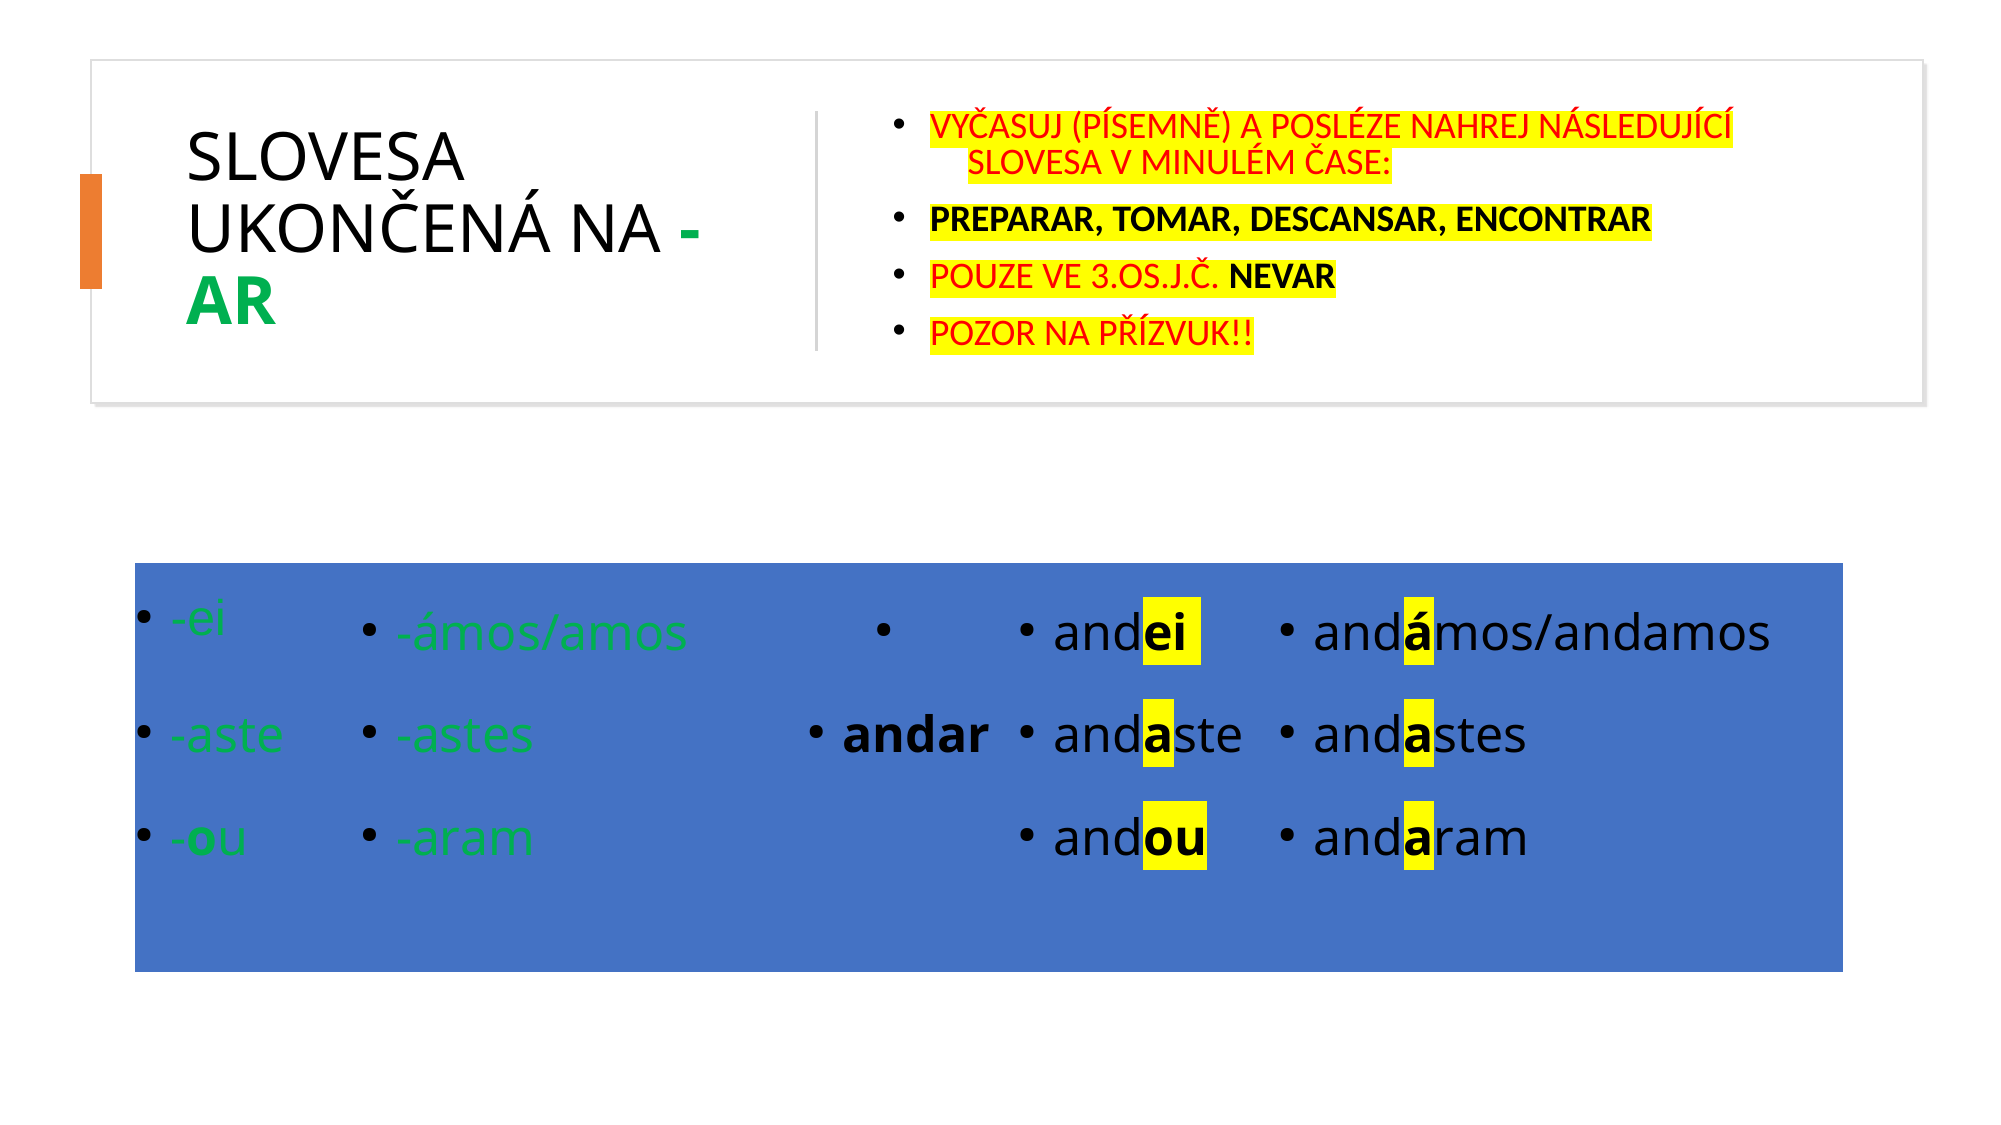

# SLOVESA UKONČENÁ NA -AR
VYČASUJ (PÍSEMNĚ) A POSLÉZE NAHREJ NÁSLEDUJÍCÍ SLOVESA V MINULÉM ČASE:
PREPARAR, TOMAR, DESCANSAR, ENCONTRAR
POUZE VE 3.OS.J.Č. NEVAR
POZOR NA PŘÍZVUK!!
| -ei | -ámos/amos | andar | andei | andámos/andamos |
| --- | --- | --- | --- | --- |
| -aste | -astes | | andaste | andastes |
| -ou | -aram | | andou | andaram |